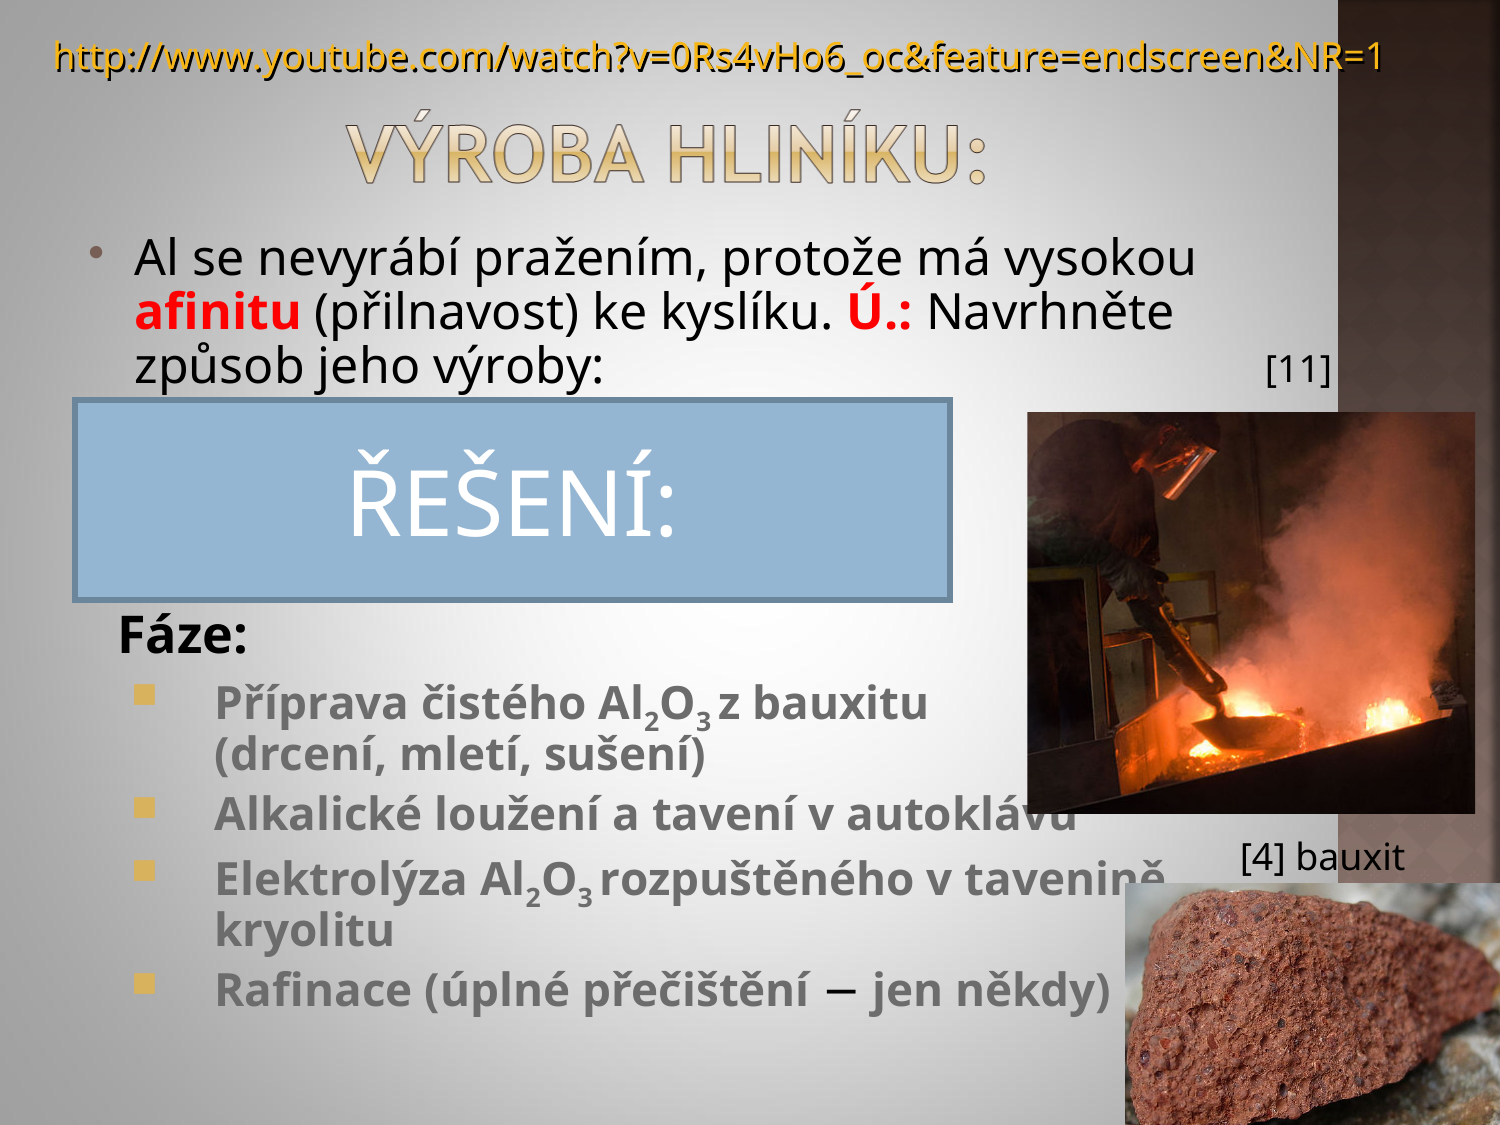

http://www.youtube.com/watch?v=0Rs4vHo6_oc&feature=endscreen&NR=1
# Al se nevyrábí pražením, protože má vysokou afinitu (přilnavost) ke kyslíku. Ú.: Navrhněte způsob jeho výroby:
Je potřeba elektrolýza taveniny ve směsi oxidu hliníku a kryolitu
 2Al2O3 → 4Al + 3O2
 Fáze:
Příprava čistého Al2O3 z bauxitu (drcení, mletí, sušení)
Alkalické loužení a tavení v autoklávu
Elektrolýza Al2O3 rozpuštěného v tavenině kryolitu
Rafinace (úplné přečištění − jen někdy)
[11]
ŘEŠENÍ:
[4] bauxit